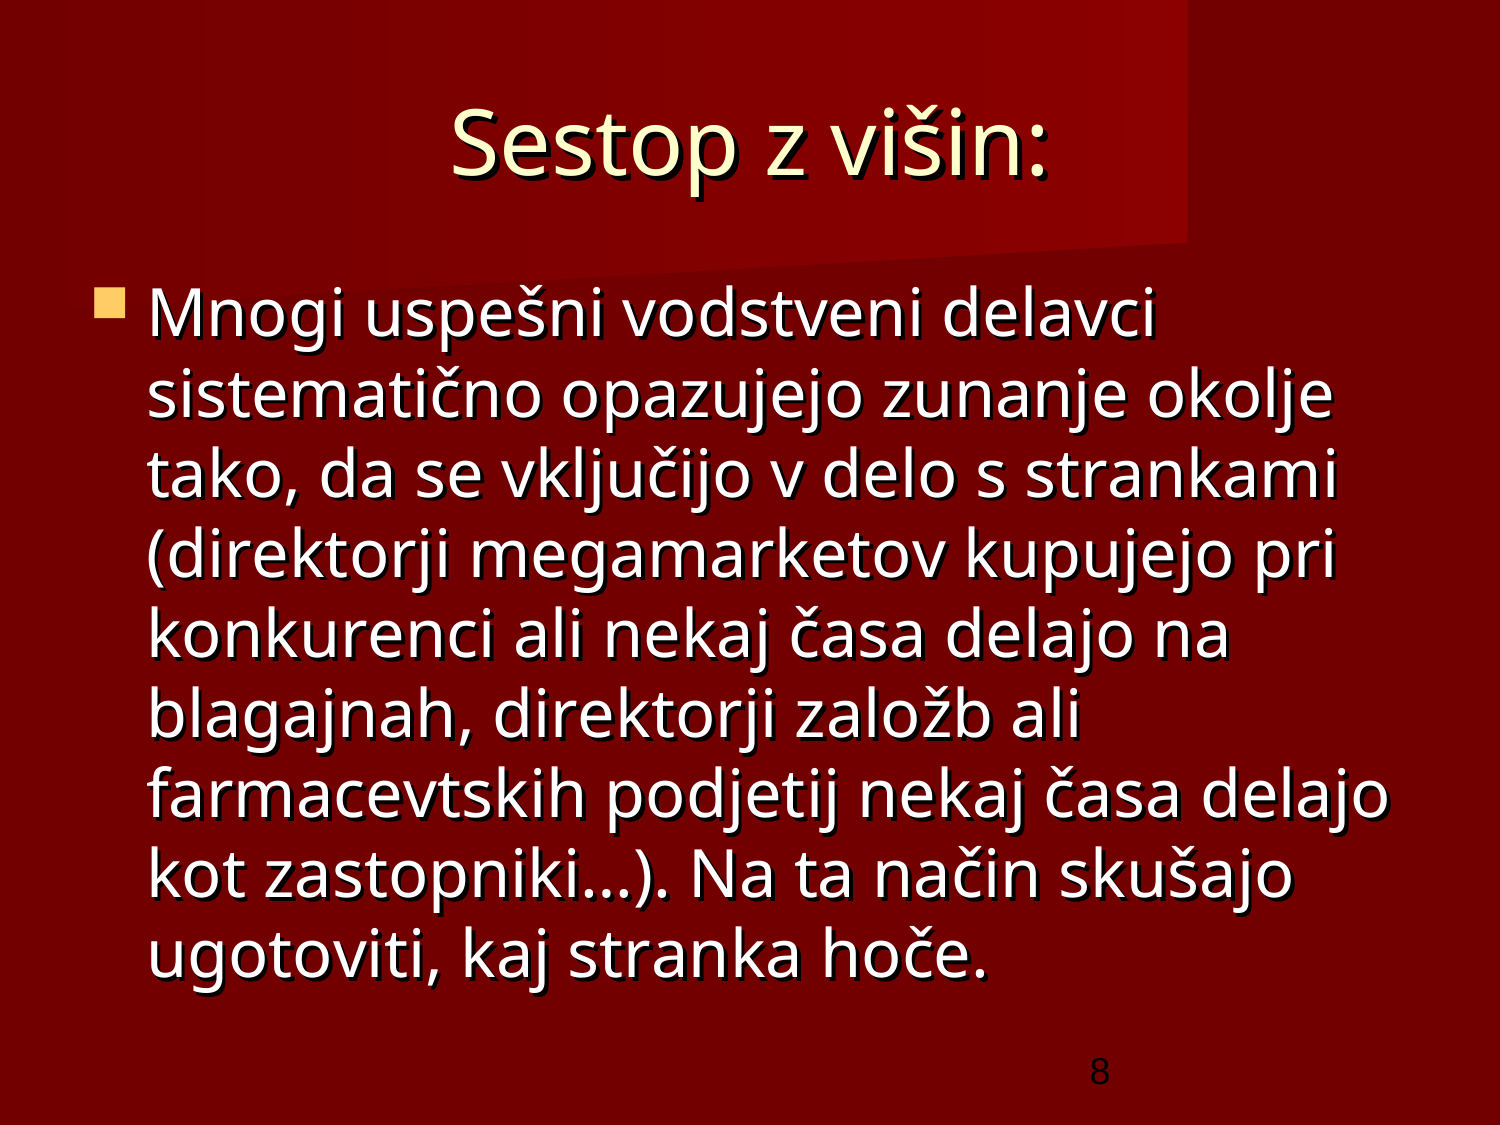

# Sestop z višin:
Mnogi uspešni vodstveni delavci sistematično opazujejo zunanje okolje tako, da se vključijo v delo s strankami (direktorji megamarketov kupujejo pri konkurenci ali nekaj časa delajo na blagajnah, direktorji založb ali farmacevtskih podjetij nekaj časa delajo kot zastopniki…). Na ta način skušajo ugotoviti, kaj stranka hoče.
8